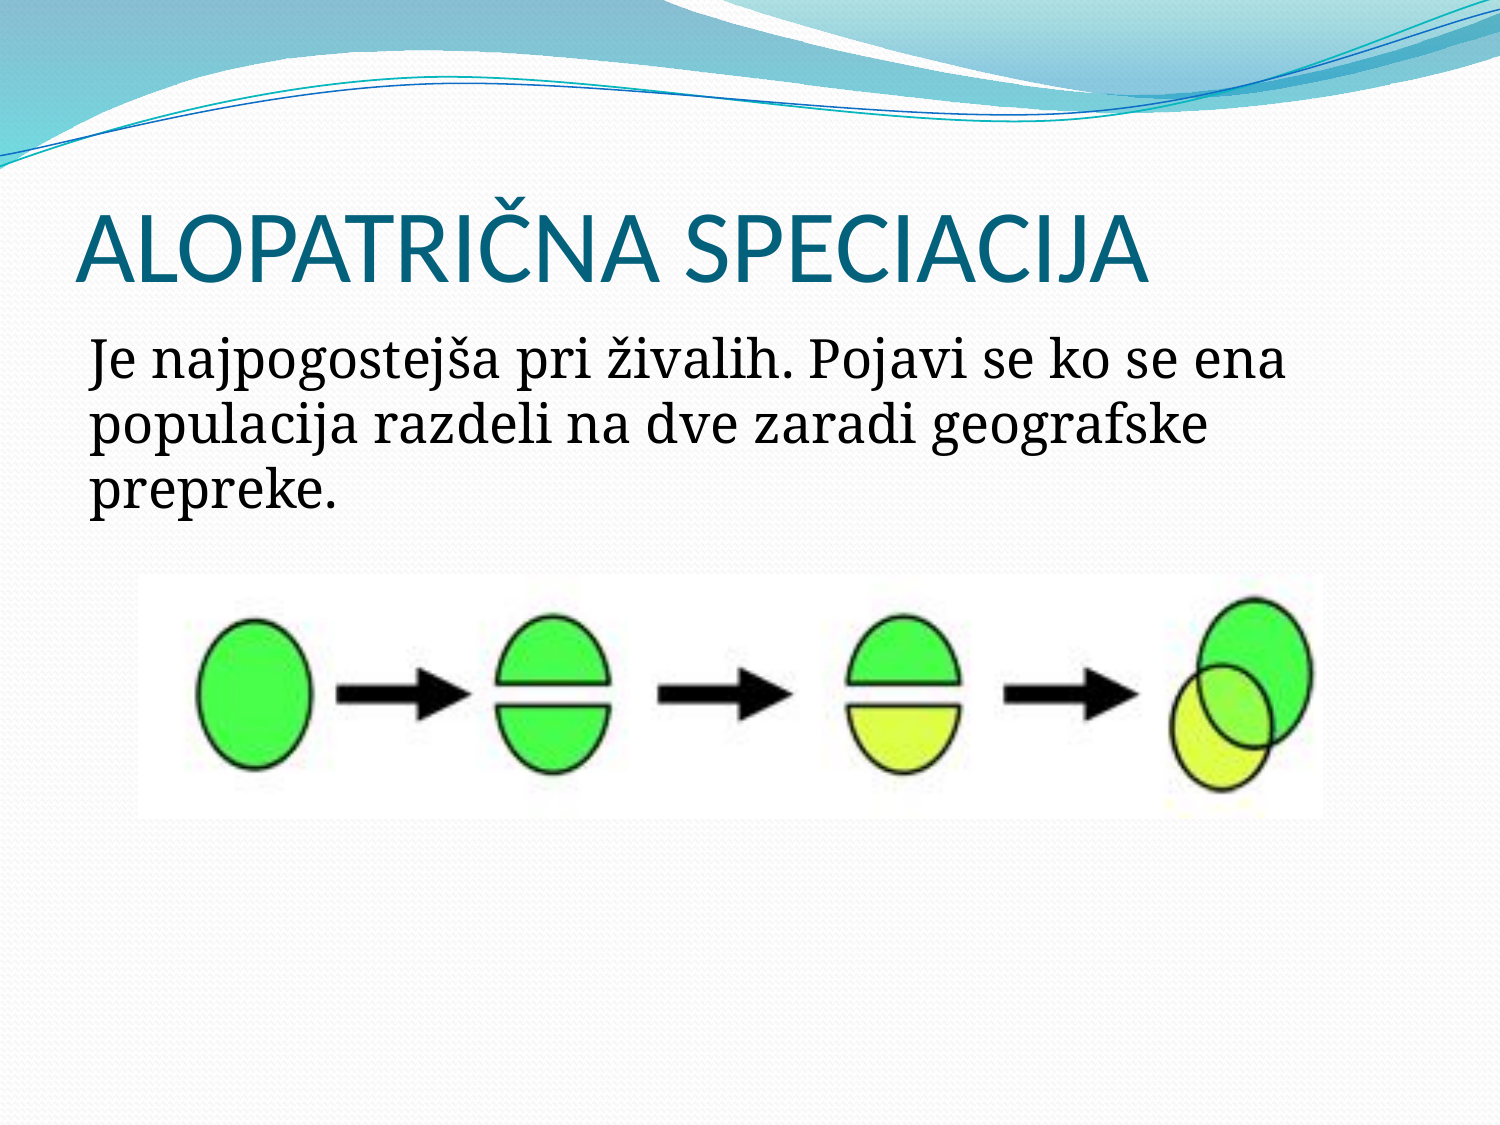

# ALOPATRIČNA SPECIACIJA
Je najpogostejša pri živalih. Pojavi se ko se ena populacija razdeli na dve zaradi geografske prepreke.